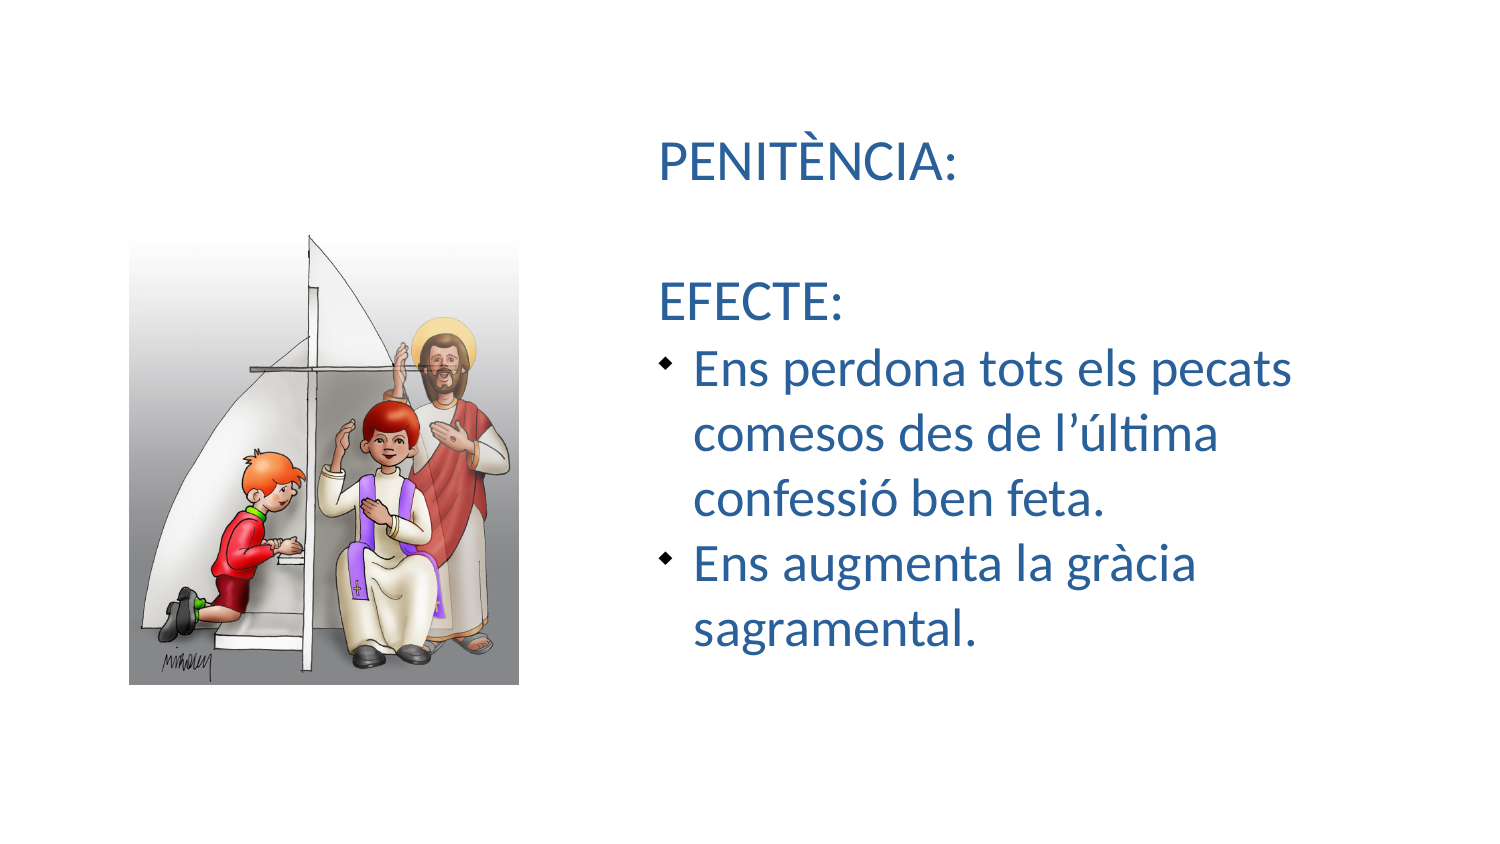

PENITÈNCIA:
EFECTE:
Ens perdona tots els pecats comesos des de l’última confessió ben feta.
Ens augmenta la gràcia sagramental.